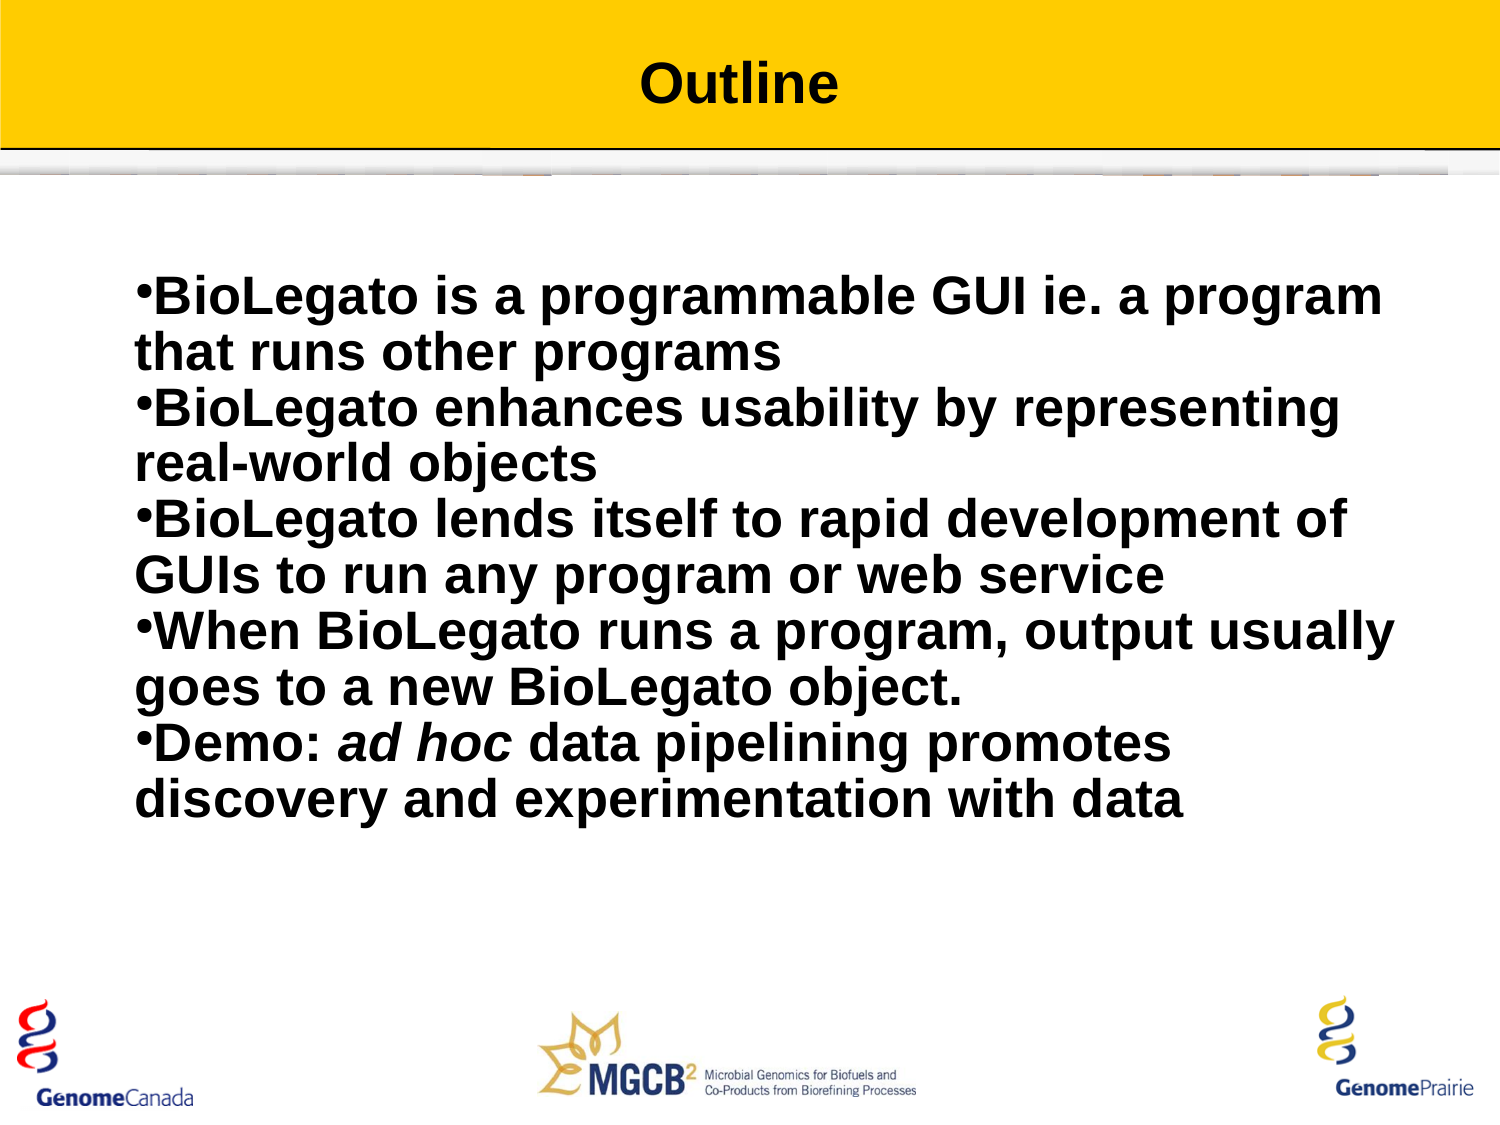

Outline
BioLegato is a programmable GUI ie. a program that runs other programs
BioLegato enhances usability by representing real-world objects
BioLegato lends itself to rapid development of GUIs to run any program or web service
When BioLegato runs a program, output usually goes to a new BioLegato object.
Demo: ad hoc data pipelining promotes discovery and experimentation with data
 Extends existing BioLegato sequence analysis interface with a spreadsheet canvas
Delivers database to user's desktop
Paradigm:
1. select data
2. choose a program
3. set parameters
4. run program